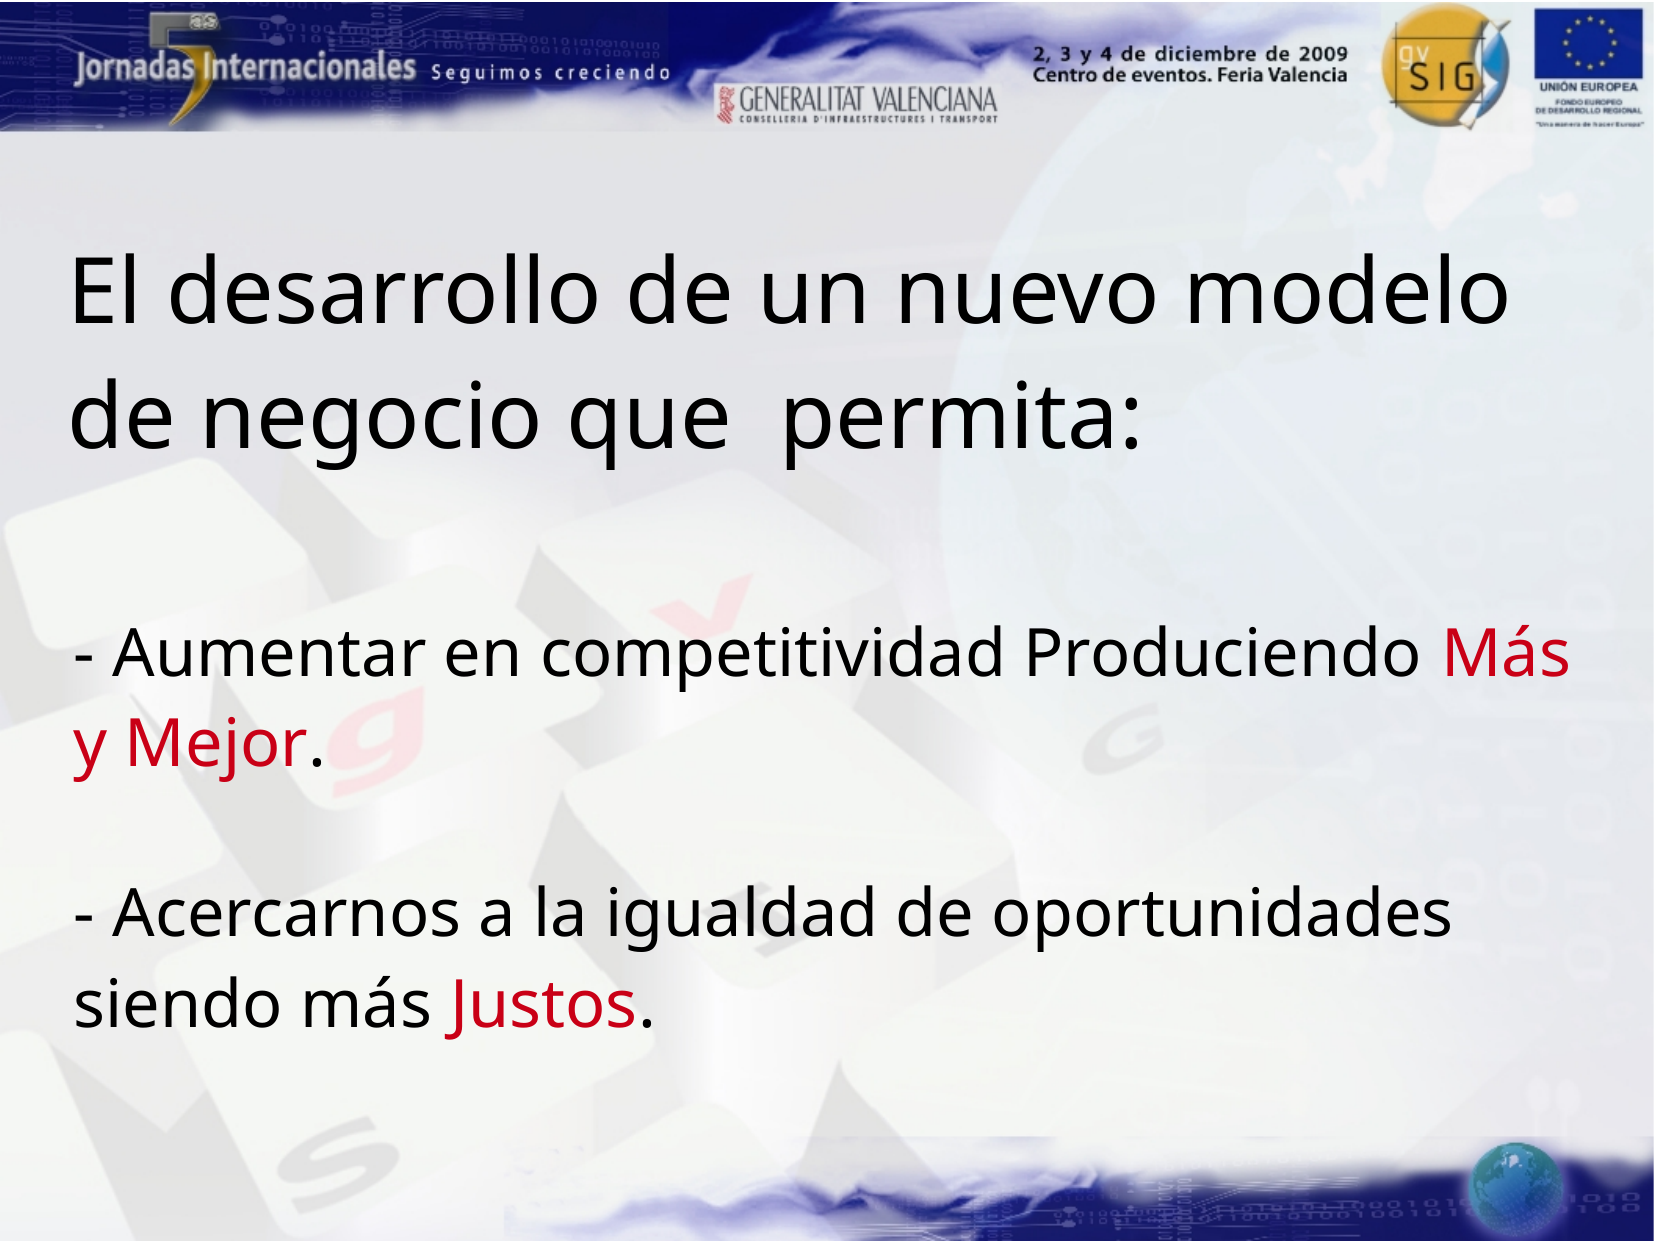

El desarrollo de un nuevo modelo de negocio que permita:
- Aumentar en competitividad Produciendo Más y Mejor.
- Acercarnos a la igualdad de oportunidades siendo más Justos.